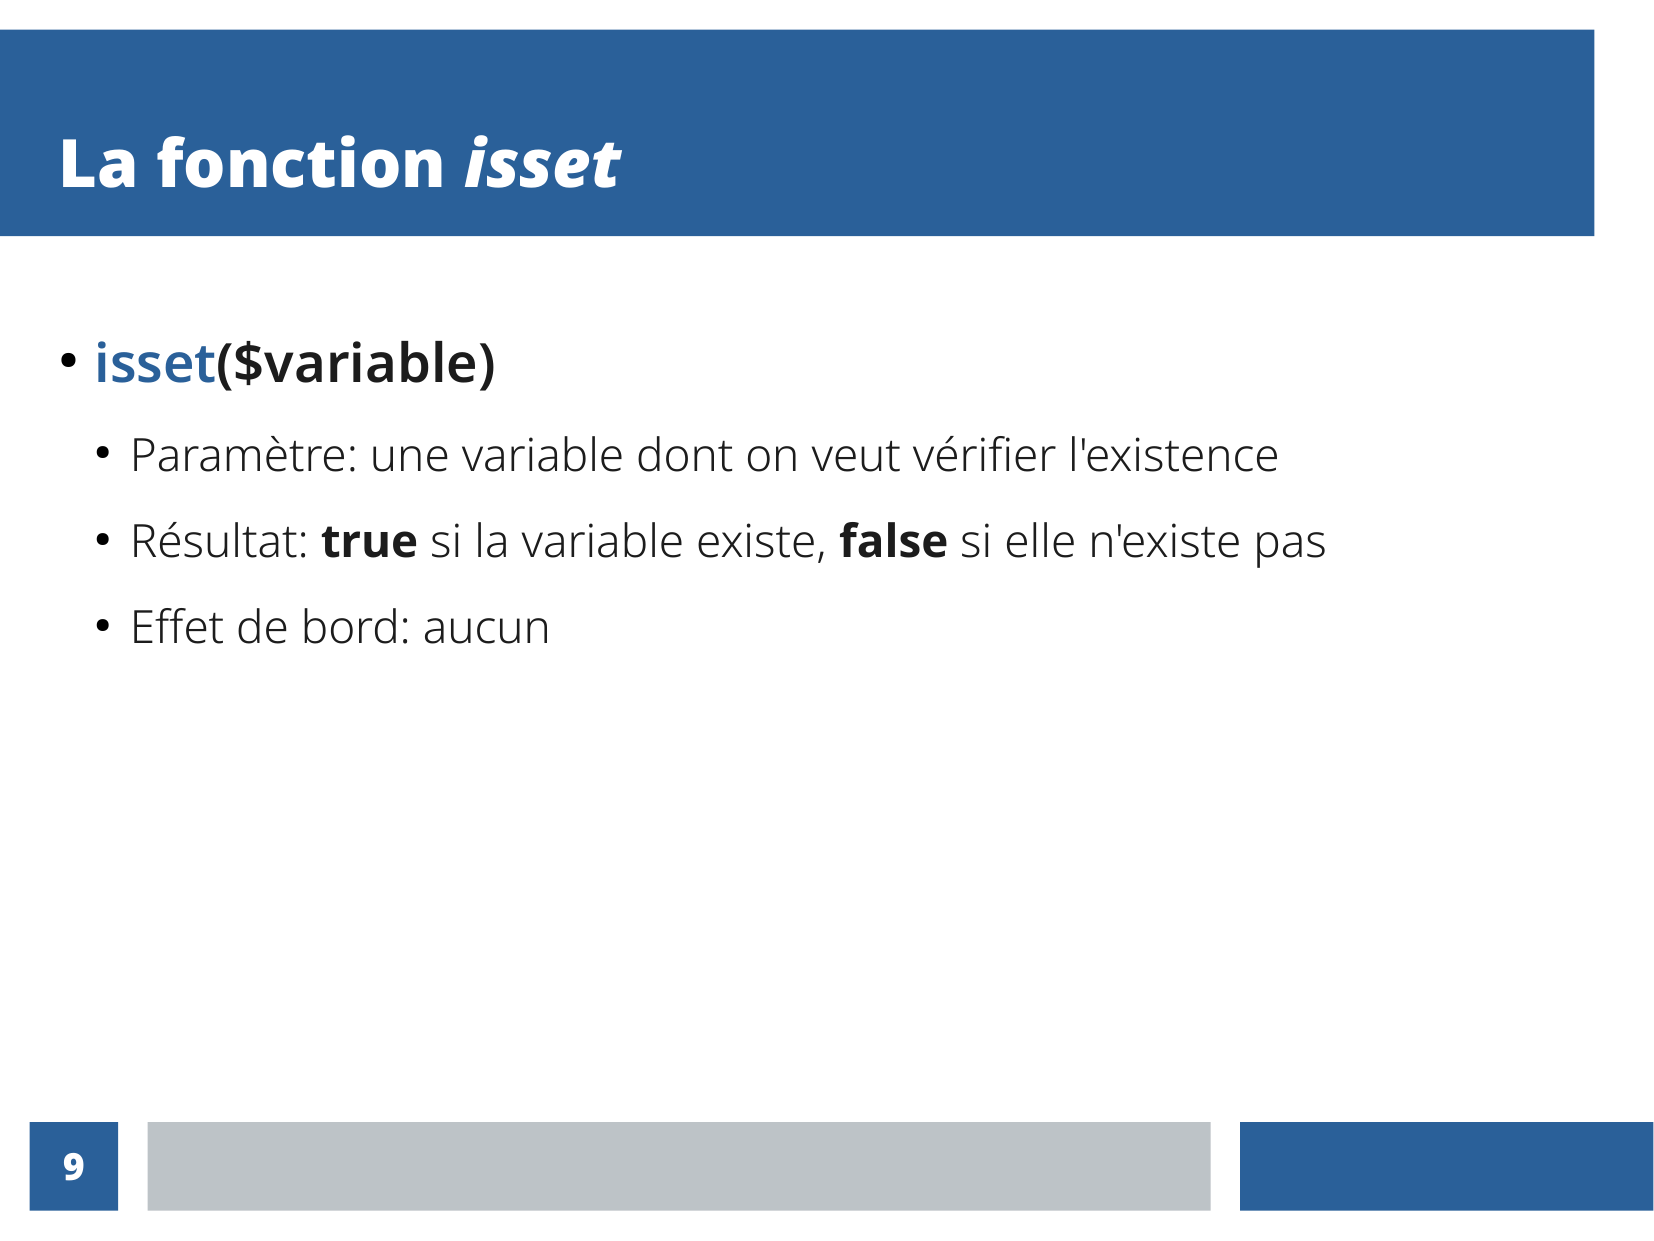

# La fonction isset
isset($variable)
Paramètre: une variable dont on veut vérifier l'existence
Résultat: true si la variable existe, false si elle n'existe pas
Effet de bord: aucun
9